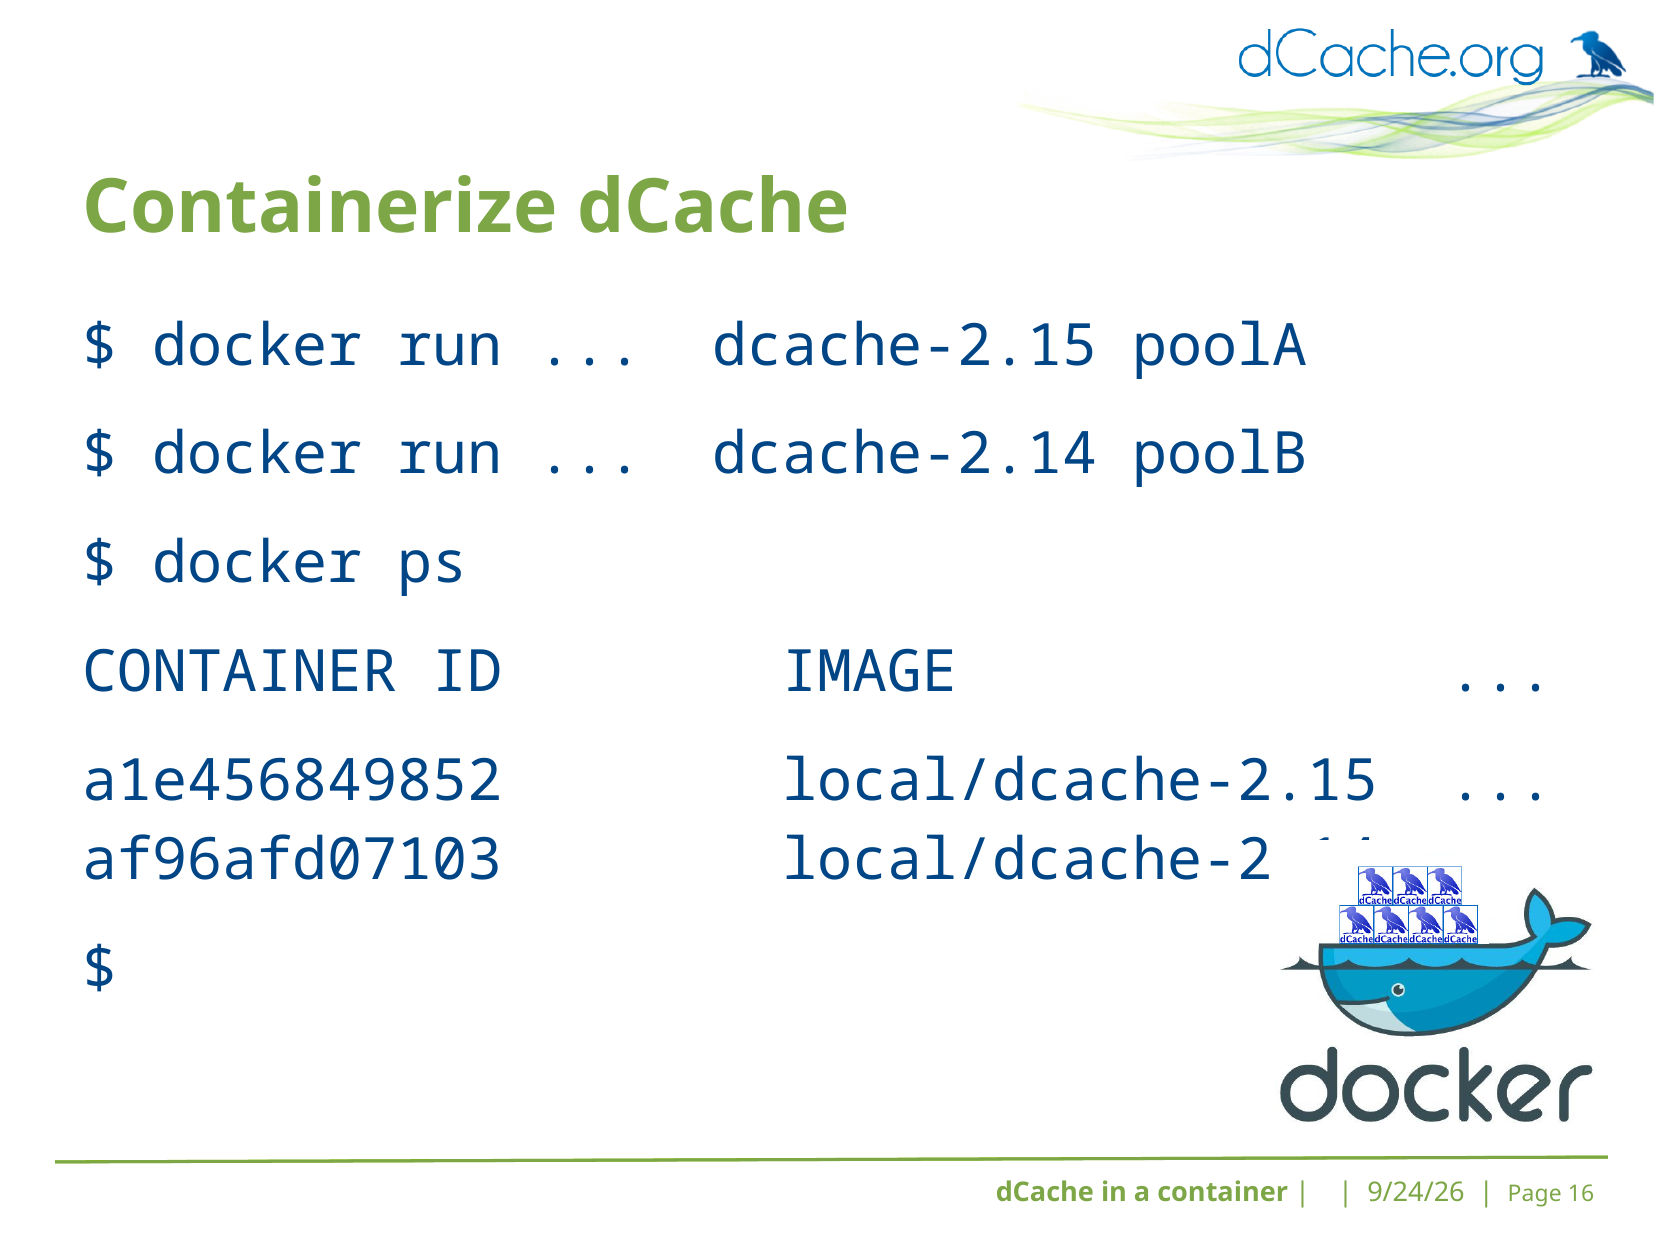

# Containerize dCache
$ docker run ... dcache-2.15 poolA
$ docker run ... dcache-2.14 poolB
$ docker ps
CONTAINER ID IMAGE ...
a1e456849852 local/dcache-2.15 ... af96afd07103 local/dcache-2.14 ...
$
16